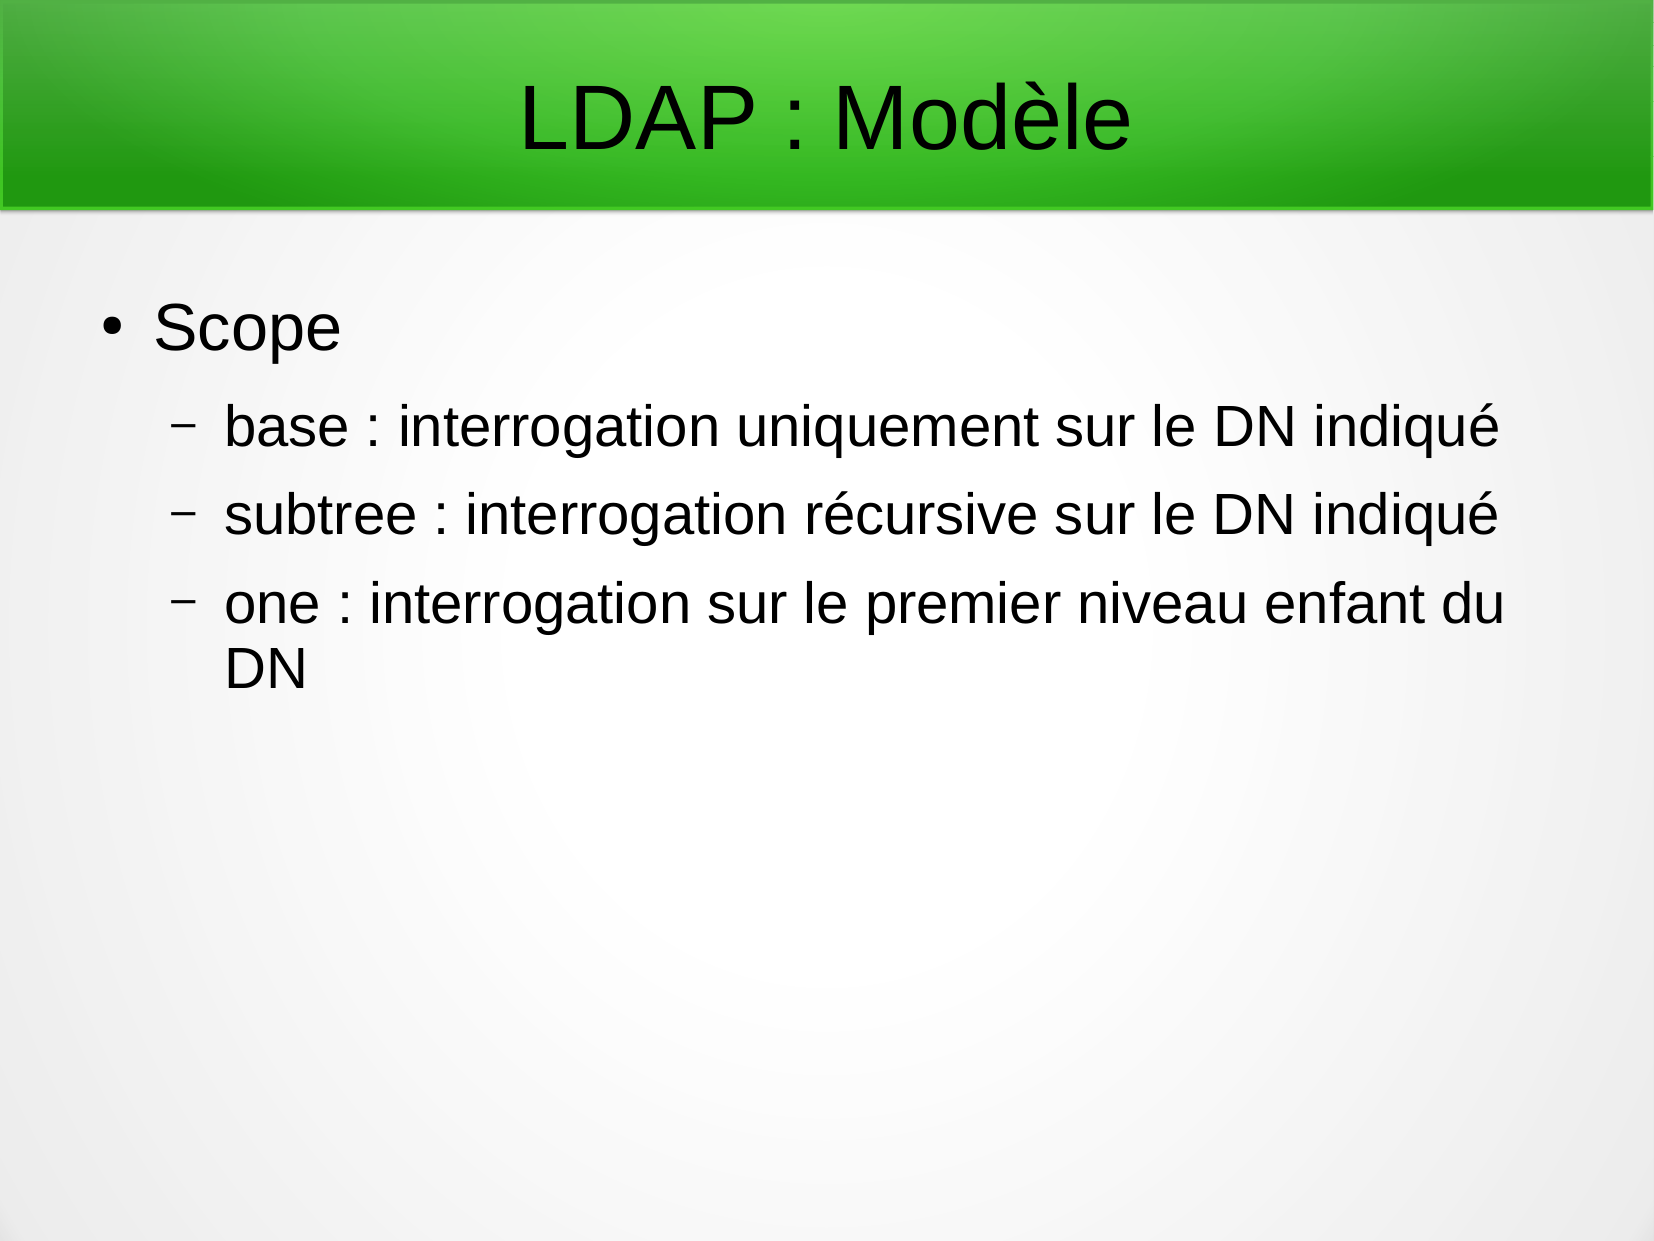

# LDAP : Modèle
Scope
base : interrogation uniquement sur le DN indiqué
subtree : interrogation récursive sur le DN indiqué
one : interrogation sur le premier niveau enfant du DN